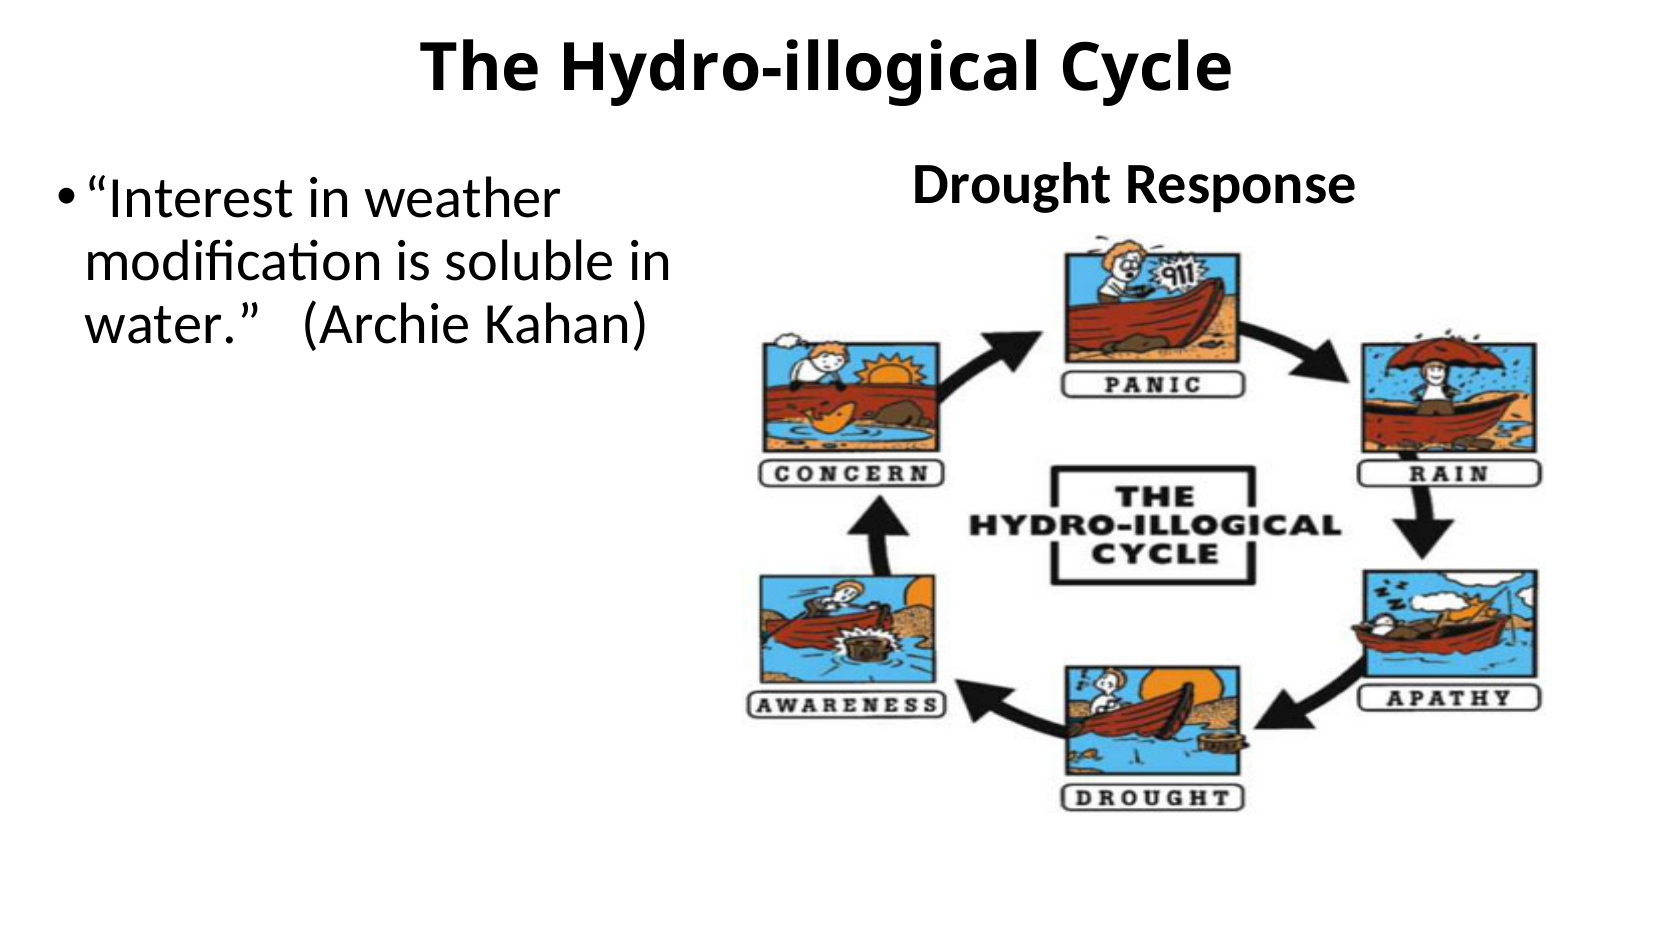

# The Hydro-illogical Cycle
Drought Response
“Interest in weather modification is soluble in water.” (Archie Kahan)